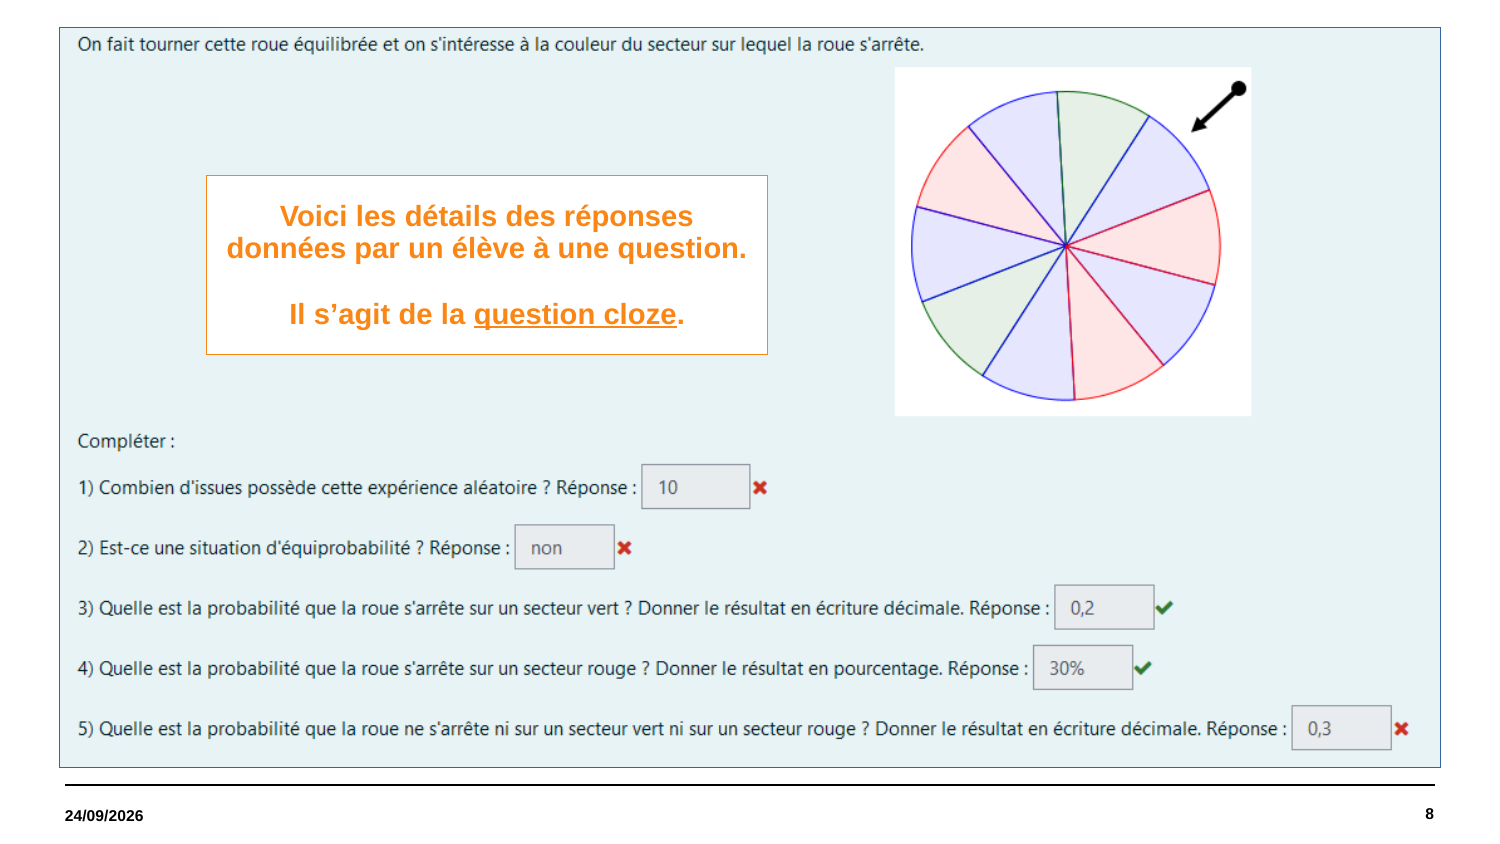

Délégation régionale académique au numérique pour l’éducation
Voici les détails des réponses données par un élève à une question.
Il s’agit de la question cloze.